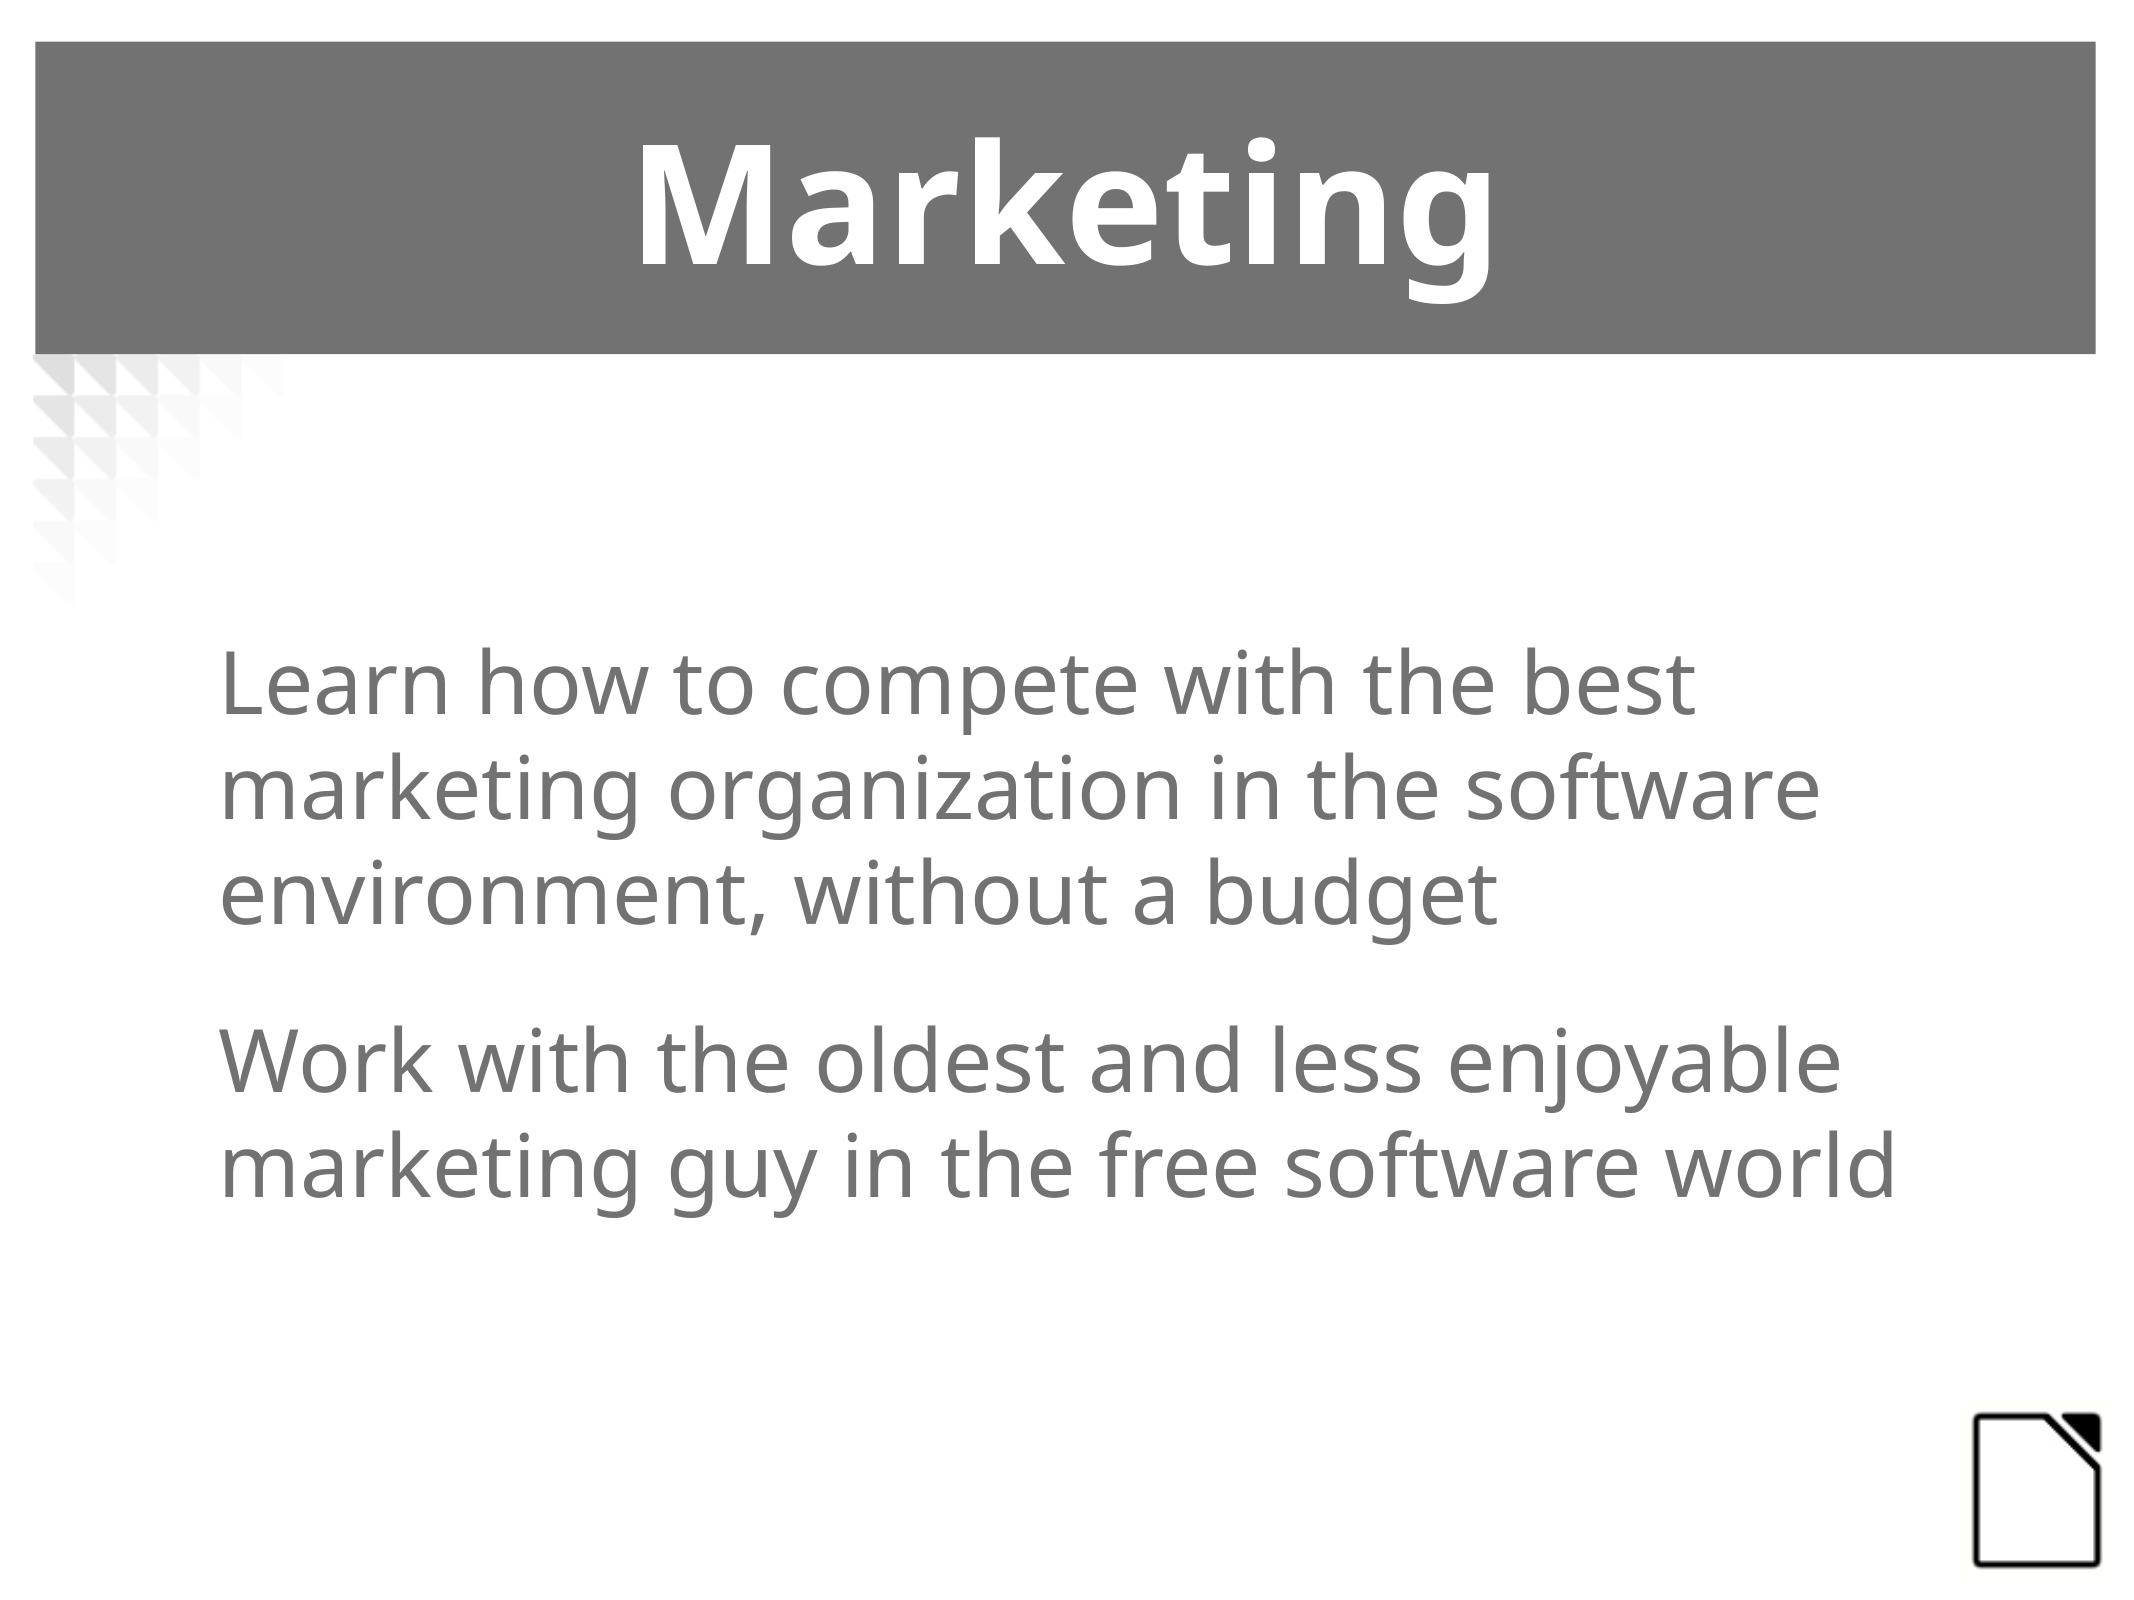

# Marketing
Learn how to compete with the best marketing organization in the software environment, without a budget
Work with the oldest and less enjoyable marketing guy in the free software world